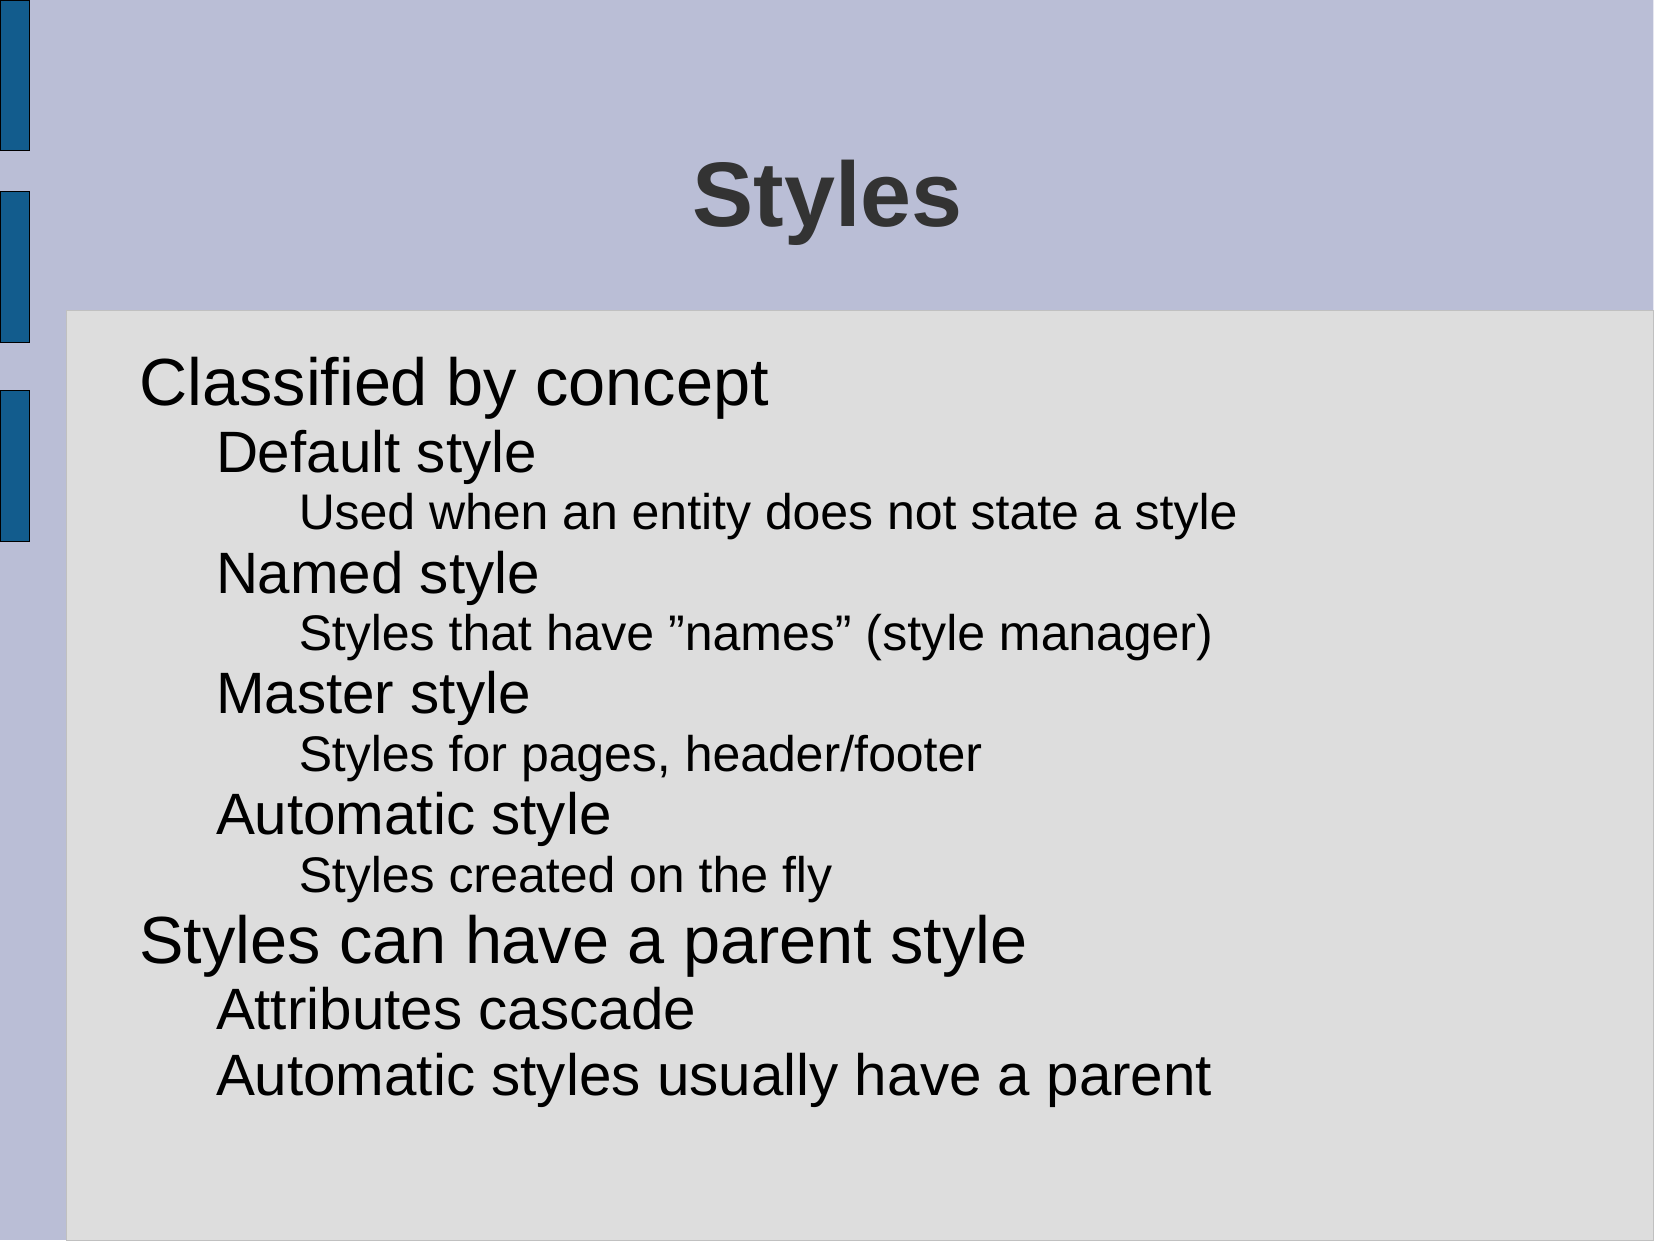

# Styles
Classified by concept
Default style
Used when an entity does not state a style
Named style
Styles that have ”names” (style manager)
Master style
Styles for pages, header/footer
Automatic style
Styles created on the fly
Styles can have a parent style
Attributes cascade
Automatic styles usually have a parent